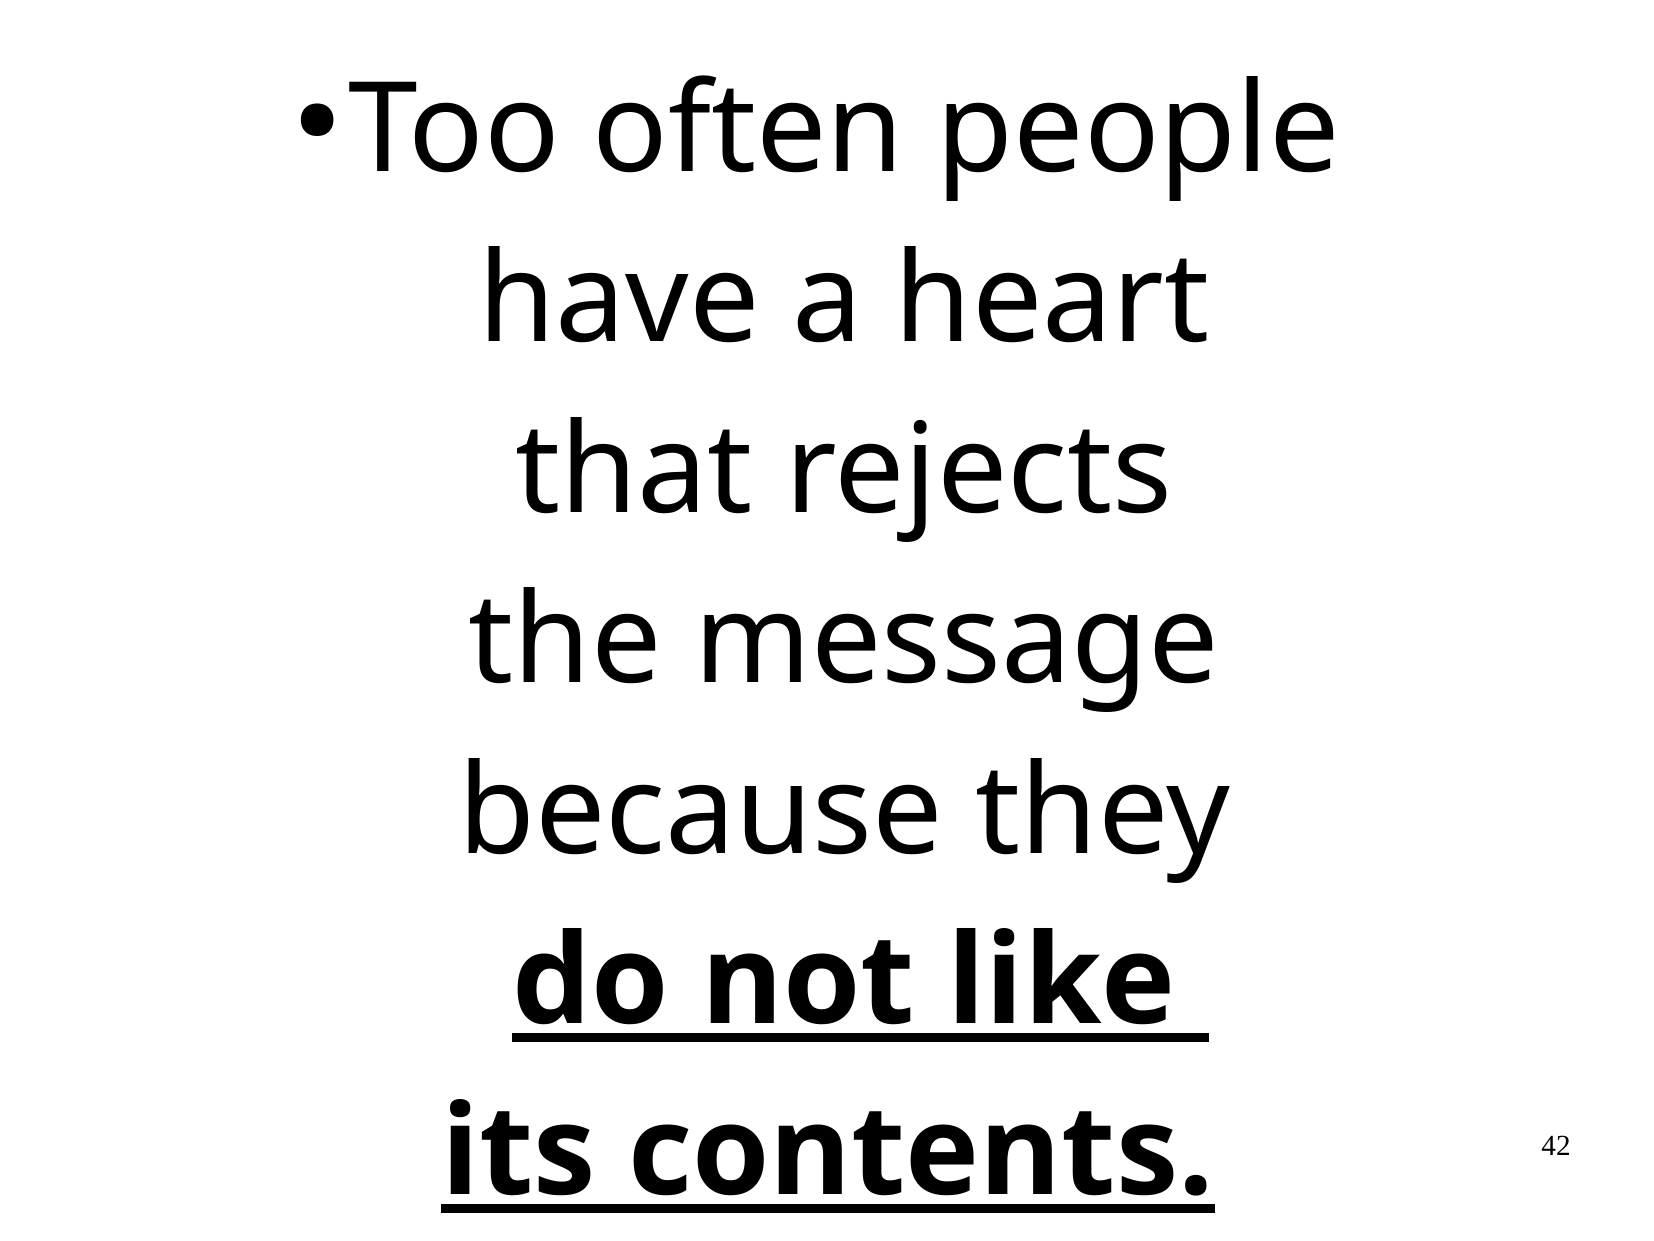

# Too often people have a heart that rejects the message because they do not like its contents.
42